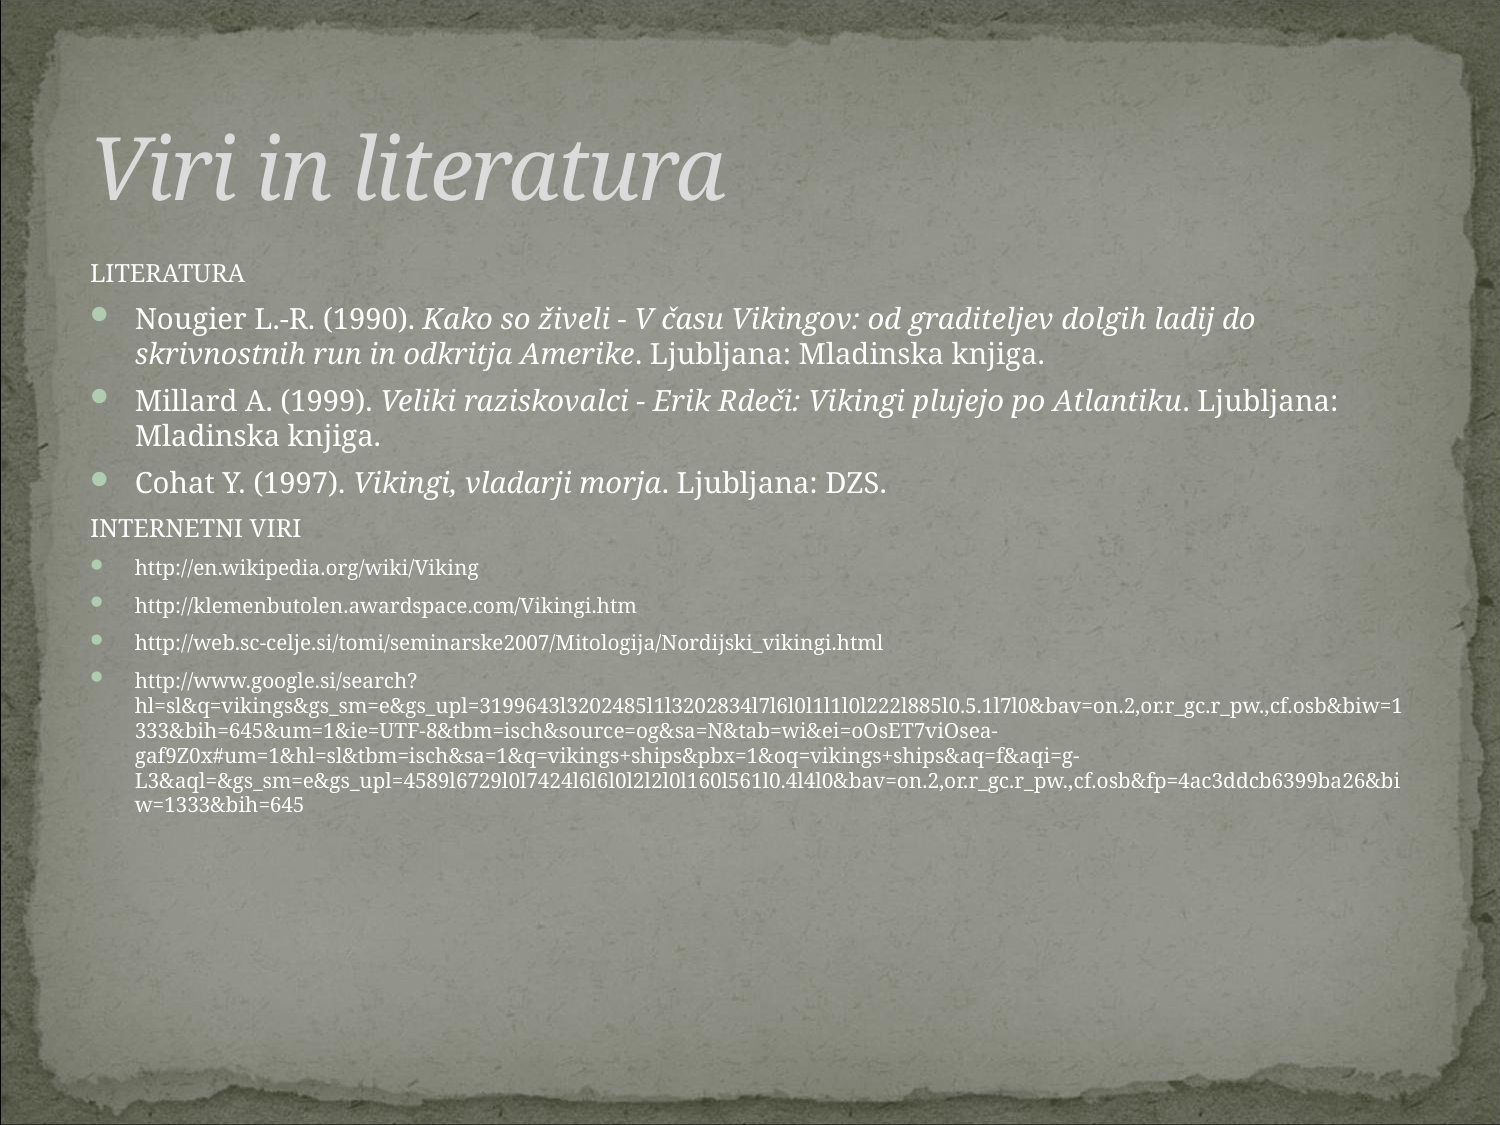

Viri in literatura
# LITERATURA
Nougier L.-R. (1990). Kako so živeli - V času Vikingov: od graditeljev dolgih ladij do skrivnostnih run in odkritja Amerike. Ljubljana: Mladinska knjiga.
Millard A. (1999). Veliki raziskovalci - Erik Rdeči: Vikingi plujejo po Atlantiku. Ljubljana: Mladinska knjiga.
Cohat Y. (1997). Vikingi, vladarji morja. Ljubljana: DZS.
INTERNETNI VIRI
http://en.wikipedia.org/wiki/Viking
http://klemenbutolen.awardspace.com/Vikingi.htm
http://web.sc-celje.si/tomi/seminarske2007/Mitologija/Nordijski_vikingi.html
http://www.google.si/search?hl=sl&q=vikings&gs_sm=e&gs_upl=3199643l3202485l1l3202834l7l6l0l1l1l0l222l885l0.5.1l7l0&bav=on.2,or.r_gc.r_pw.,cf.osb&biw=1333&bih=645&um=1&ie=UTF-8&tbm=isch&source=og&sa=N&tab=wi&ei=oOsET7viOsea-gaf9Z0x#um=1&hl=sl&tbm=isch&sa=1&q=vikings+ships&pbx=1&oq=vikings+ships&aq=f&aqi=g-L3&aql=&gs_sm=e&gs_upl=4589l6729l0l7424l6l6l0l2l2l0l160l561l0.4l4l0&bav=on.2,or.r_gc.r_pw.,cf.osb&fp=4ac3ddcb6399ba26&biw=1333&bih=645